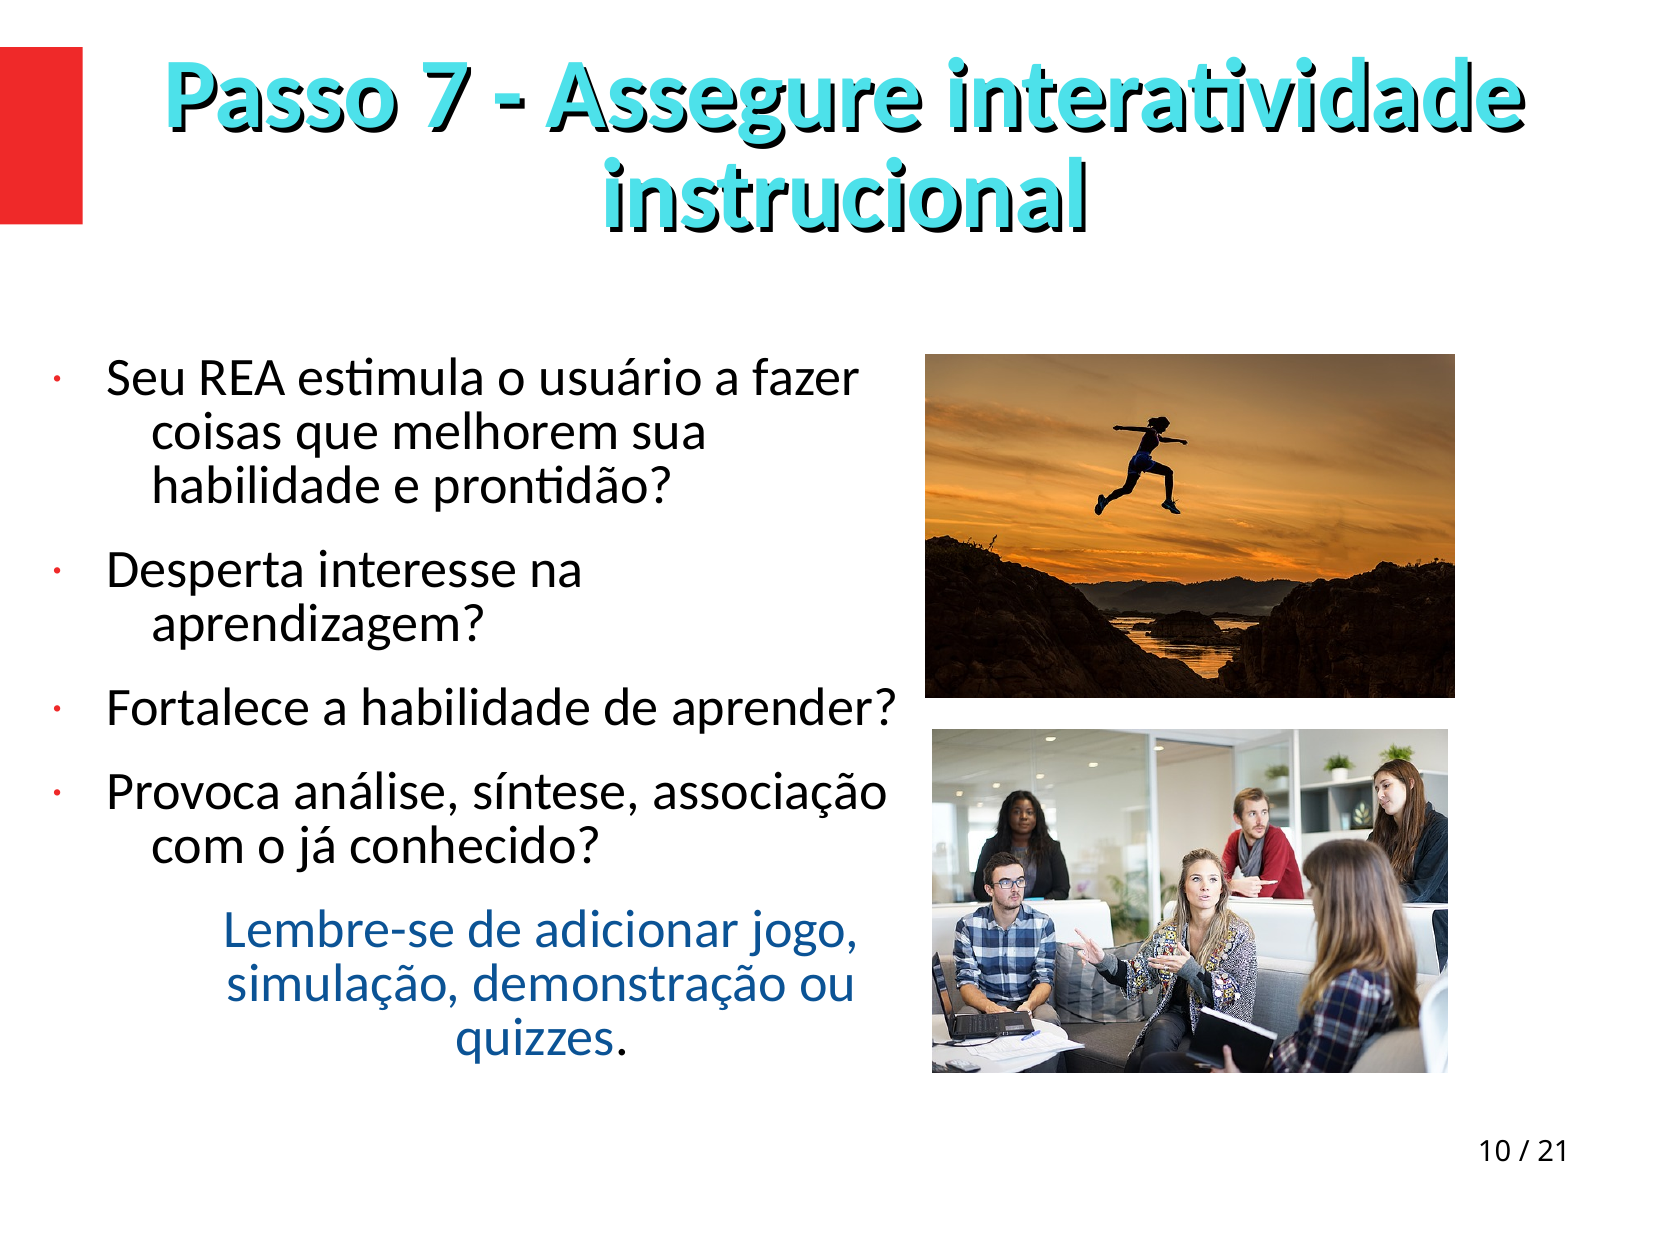

# Passo 7 - Assegure interatividade instrucional
Seu REA estimula o usuário a fazer coisas que melhorem sua habilidade e prontidão?
Desperta interesse na aprendizagem?
Fortalece a habilidade de aprender?
Provoca análise, síntese, associação com o já conhecido?
Lembre-se de adicionar jogo, simulação, demonstração ou quizzes.
10